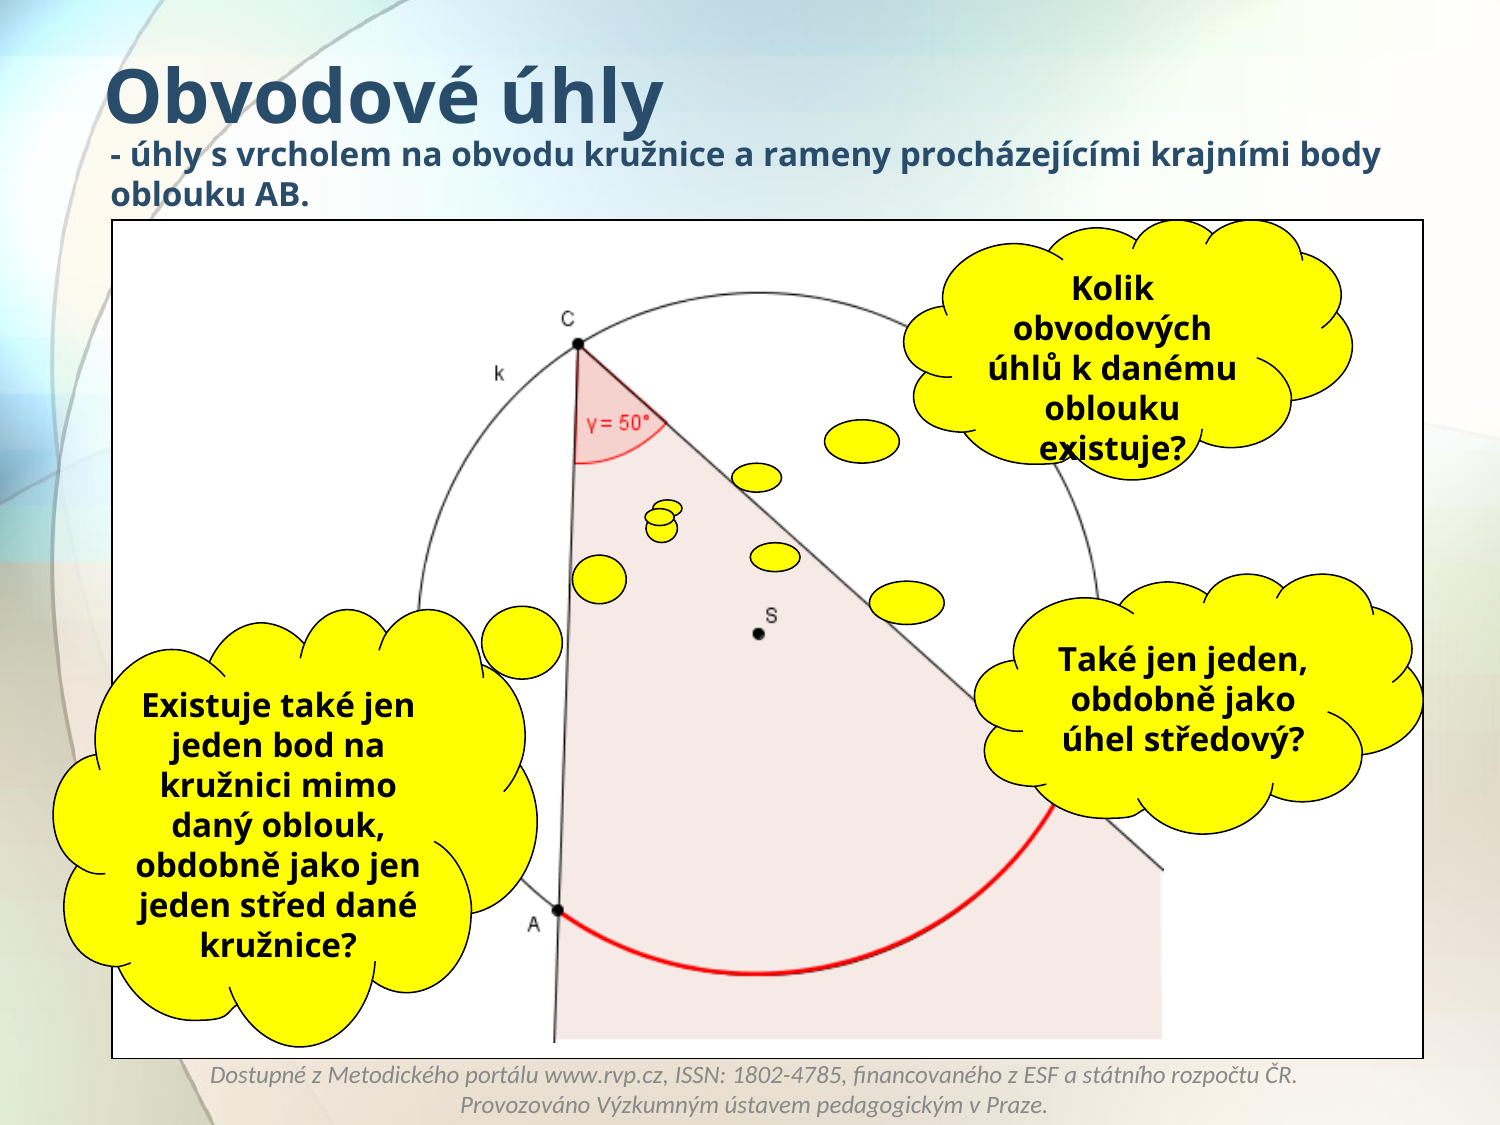

# Obvodové úhly
- úhly s vrcholem na obvodu kružnice a rameny procházejícími krajními body oblouku AB.
Kolik obvodových úhlů k danému oblouku existuje?
Také jen jeden, obdobně jako úhel středový?
Existuje také jen jeden bod na kružnici mimo daný oblouk, obdobně jako jen jeden střed dané kružnice?